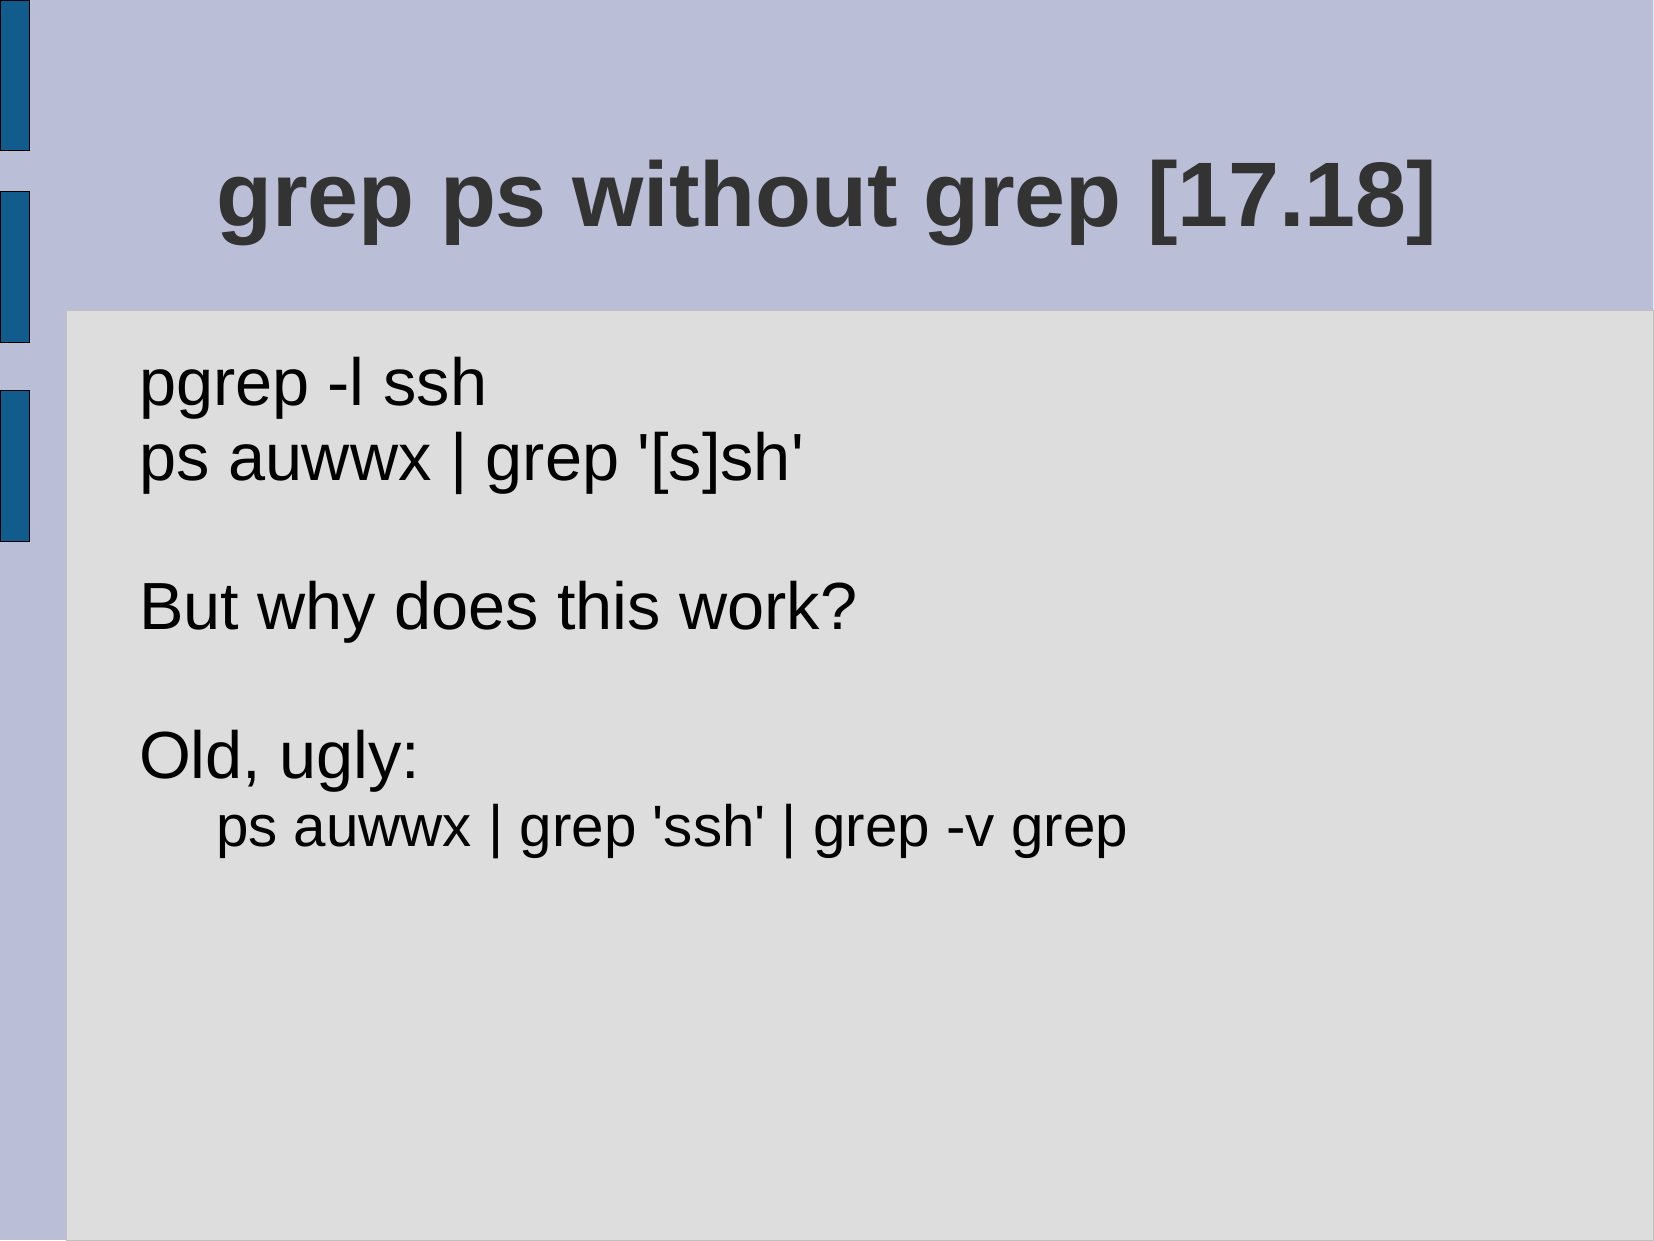

# grep ps without grep [17.18]
pgrep -l ssh
ps auwwx | grep '[s]sh'
But why does this work?
Old, ugly:
ps auwwx | grep 'ssh' | grep -v grep